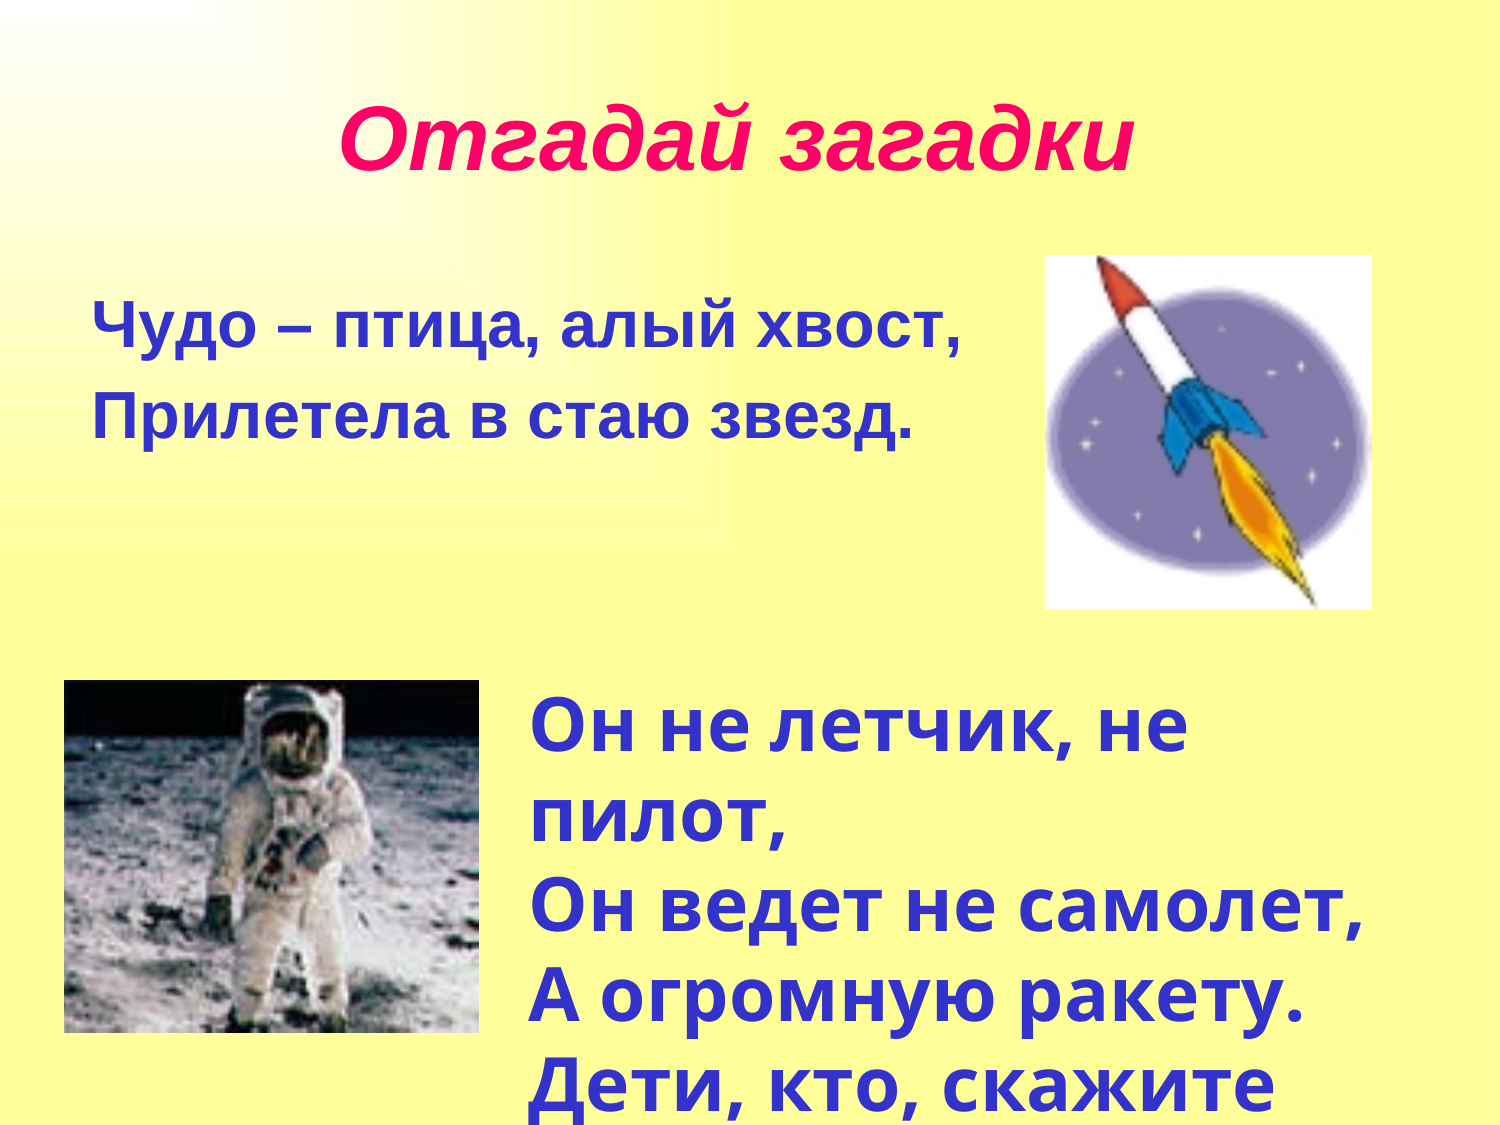

# Отгадай загадки
Чудо – птица, алый хвост,
Прилетела в стаю звезд.
Он не летчик, не пилот,
Он ведет не самолет,
А огромную ракету.
Дети, кто, скажите это?